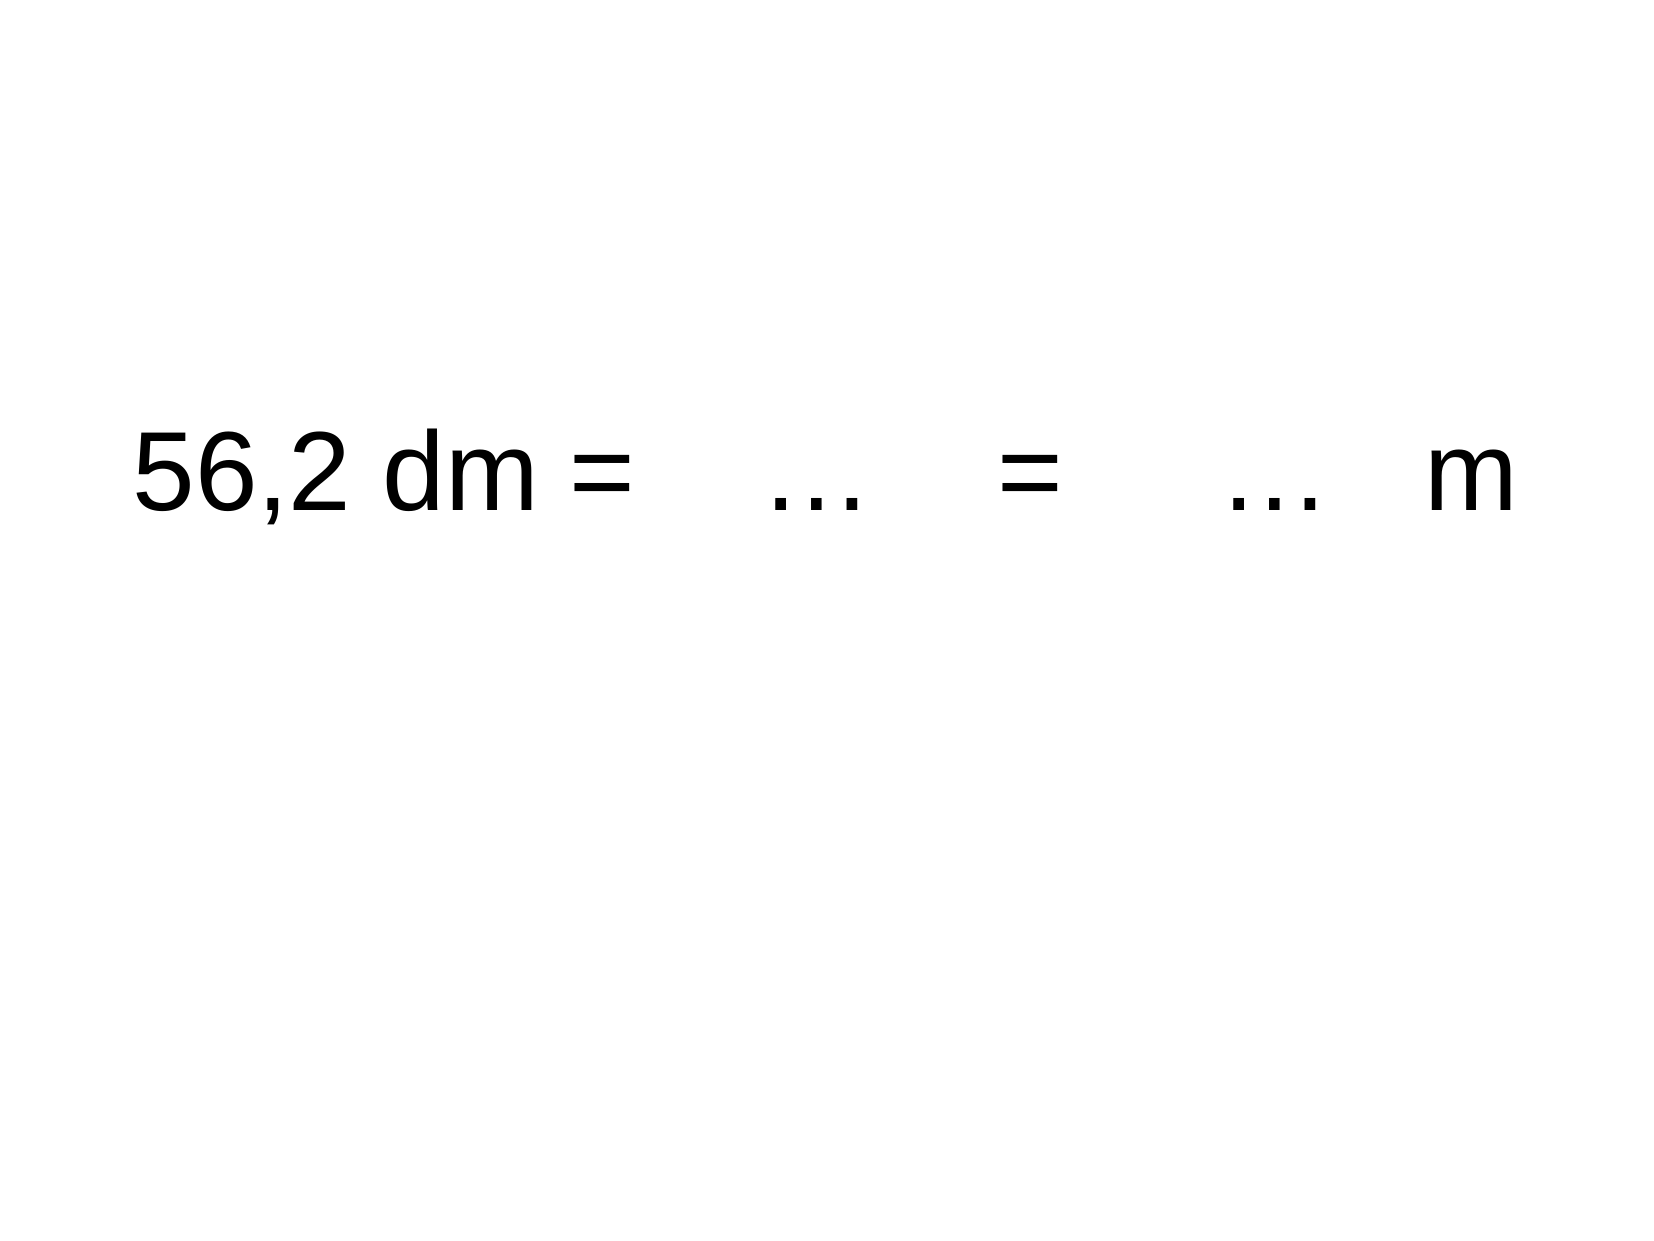

# 56,2 dm = … = … m